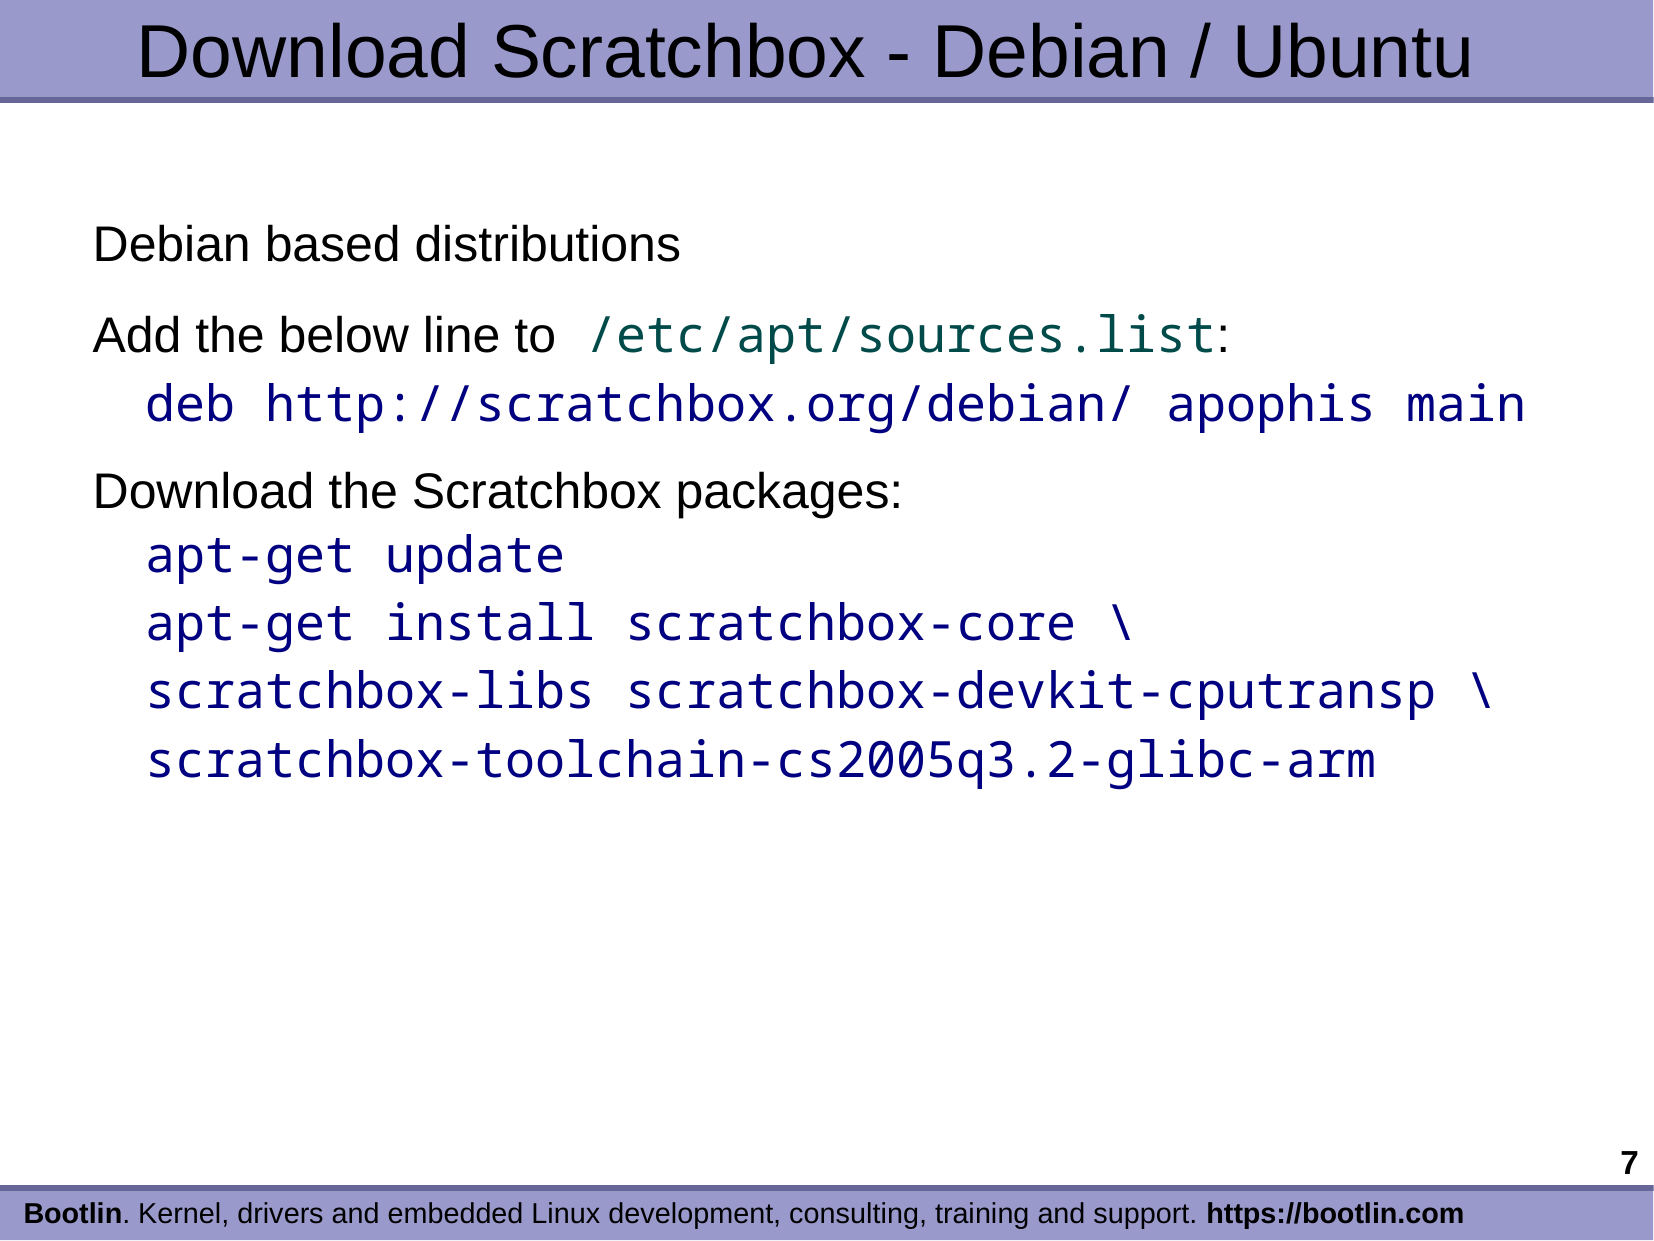

# Download Scratchbox - Debian / Ubuntu
Debian based distributions
Add the below line to /etc/apt/sources.list:
deb http://scratchbox.org/debian/ apophis main
Download the Scratchbox packages:
apt-get update
apt-get install scratchbox-core \
scratchbox-libs scratchbox-devkit-cputransp \ scratchbox-toolchain-cs2005q3.2-glibc-arm